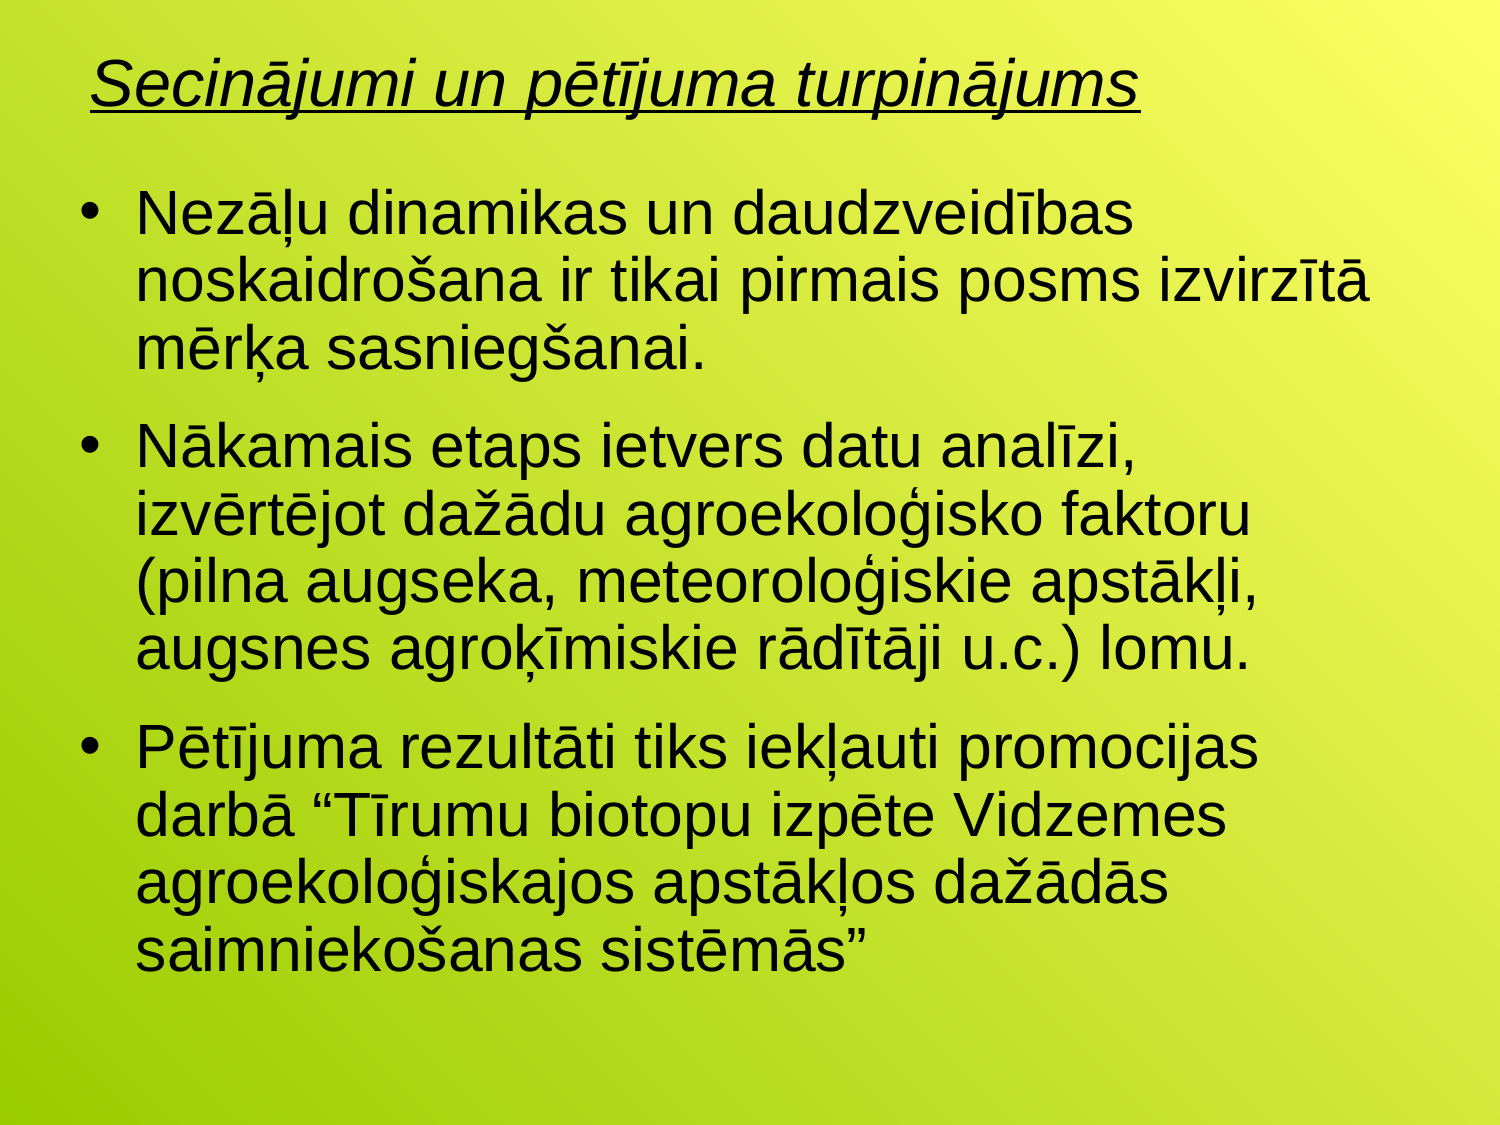

# Secinājumi un pētījuma turpinājums
Nezāļu dinamikas un daudzveidības noskaidrošana ir tikai pirmais posms izvirzītā mērķa sasniegšanai.
Nākamais etaps ietvers datu analīzi, izvērtējot dažādu agroekoloģisko faktoru (pilna augseka, meteoroloģiskie apstākļi, augsnes agroķīmiskie rādītāji u.c.) lomu.
Pētījuma rezultāti tiks iekļauti promocijas darbā “Tīrumu biotopu izpēte Vidzemes agroekoloģiskajos apstākļos dažādās saimniekošanas sistēmās”